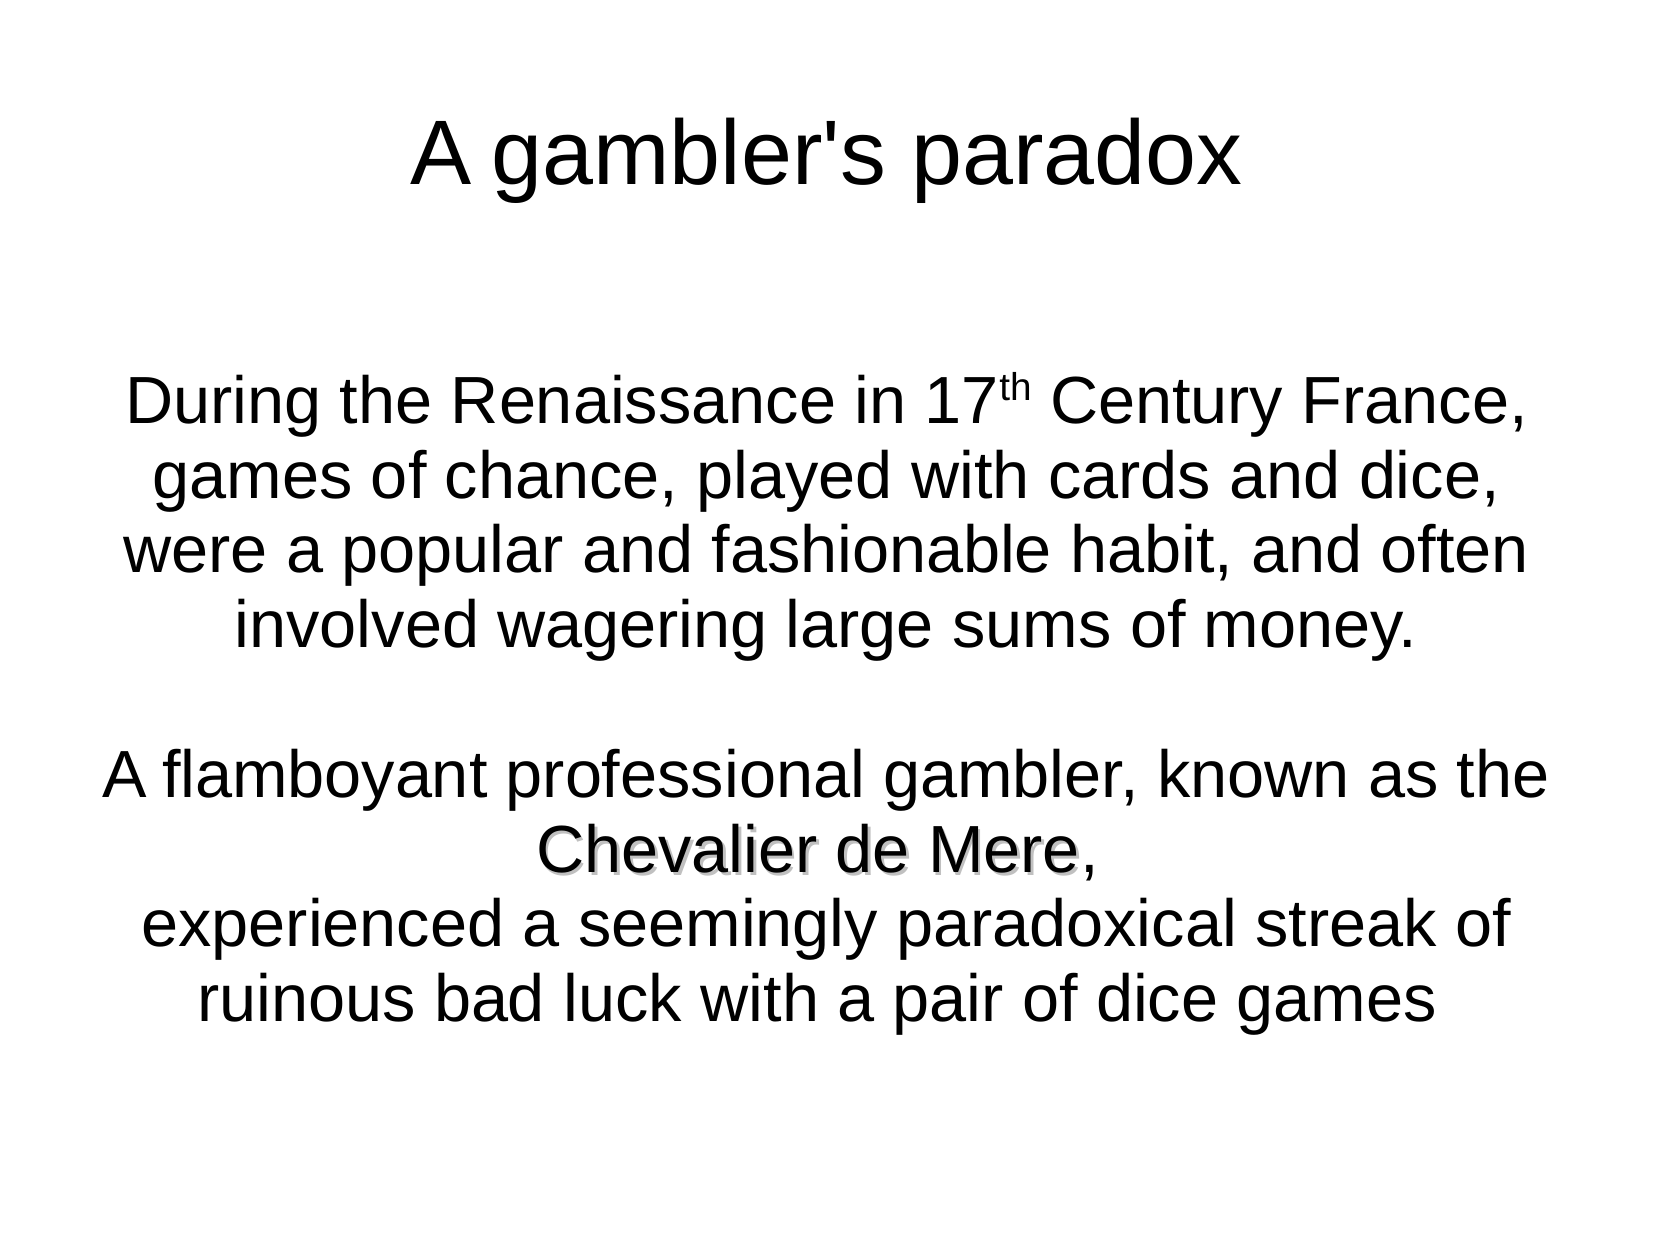

# A gambler's paradox
During the Renaissance in 17th Century France, games of chance, played with cards and dice, were a popular and fashionable habit, and often
involved wagering large sums of money.
A flamboyant professional gambler, known as the Chevalier de Mere,
experienced a seemingly paradoxical streak of ruinous bad luck with a pair of dice games